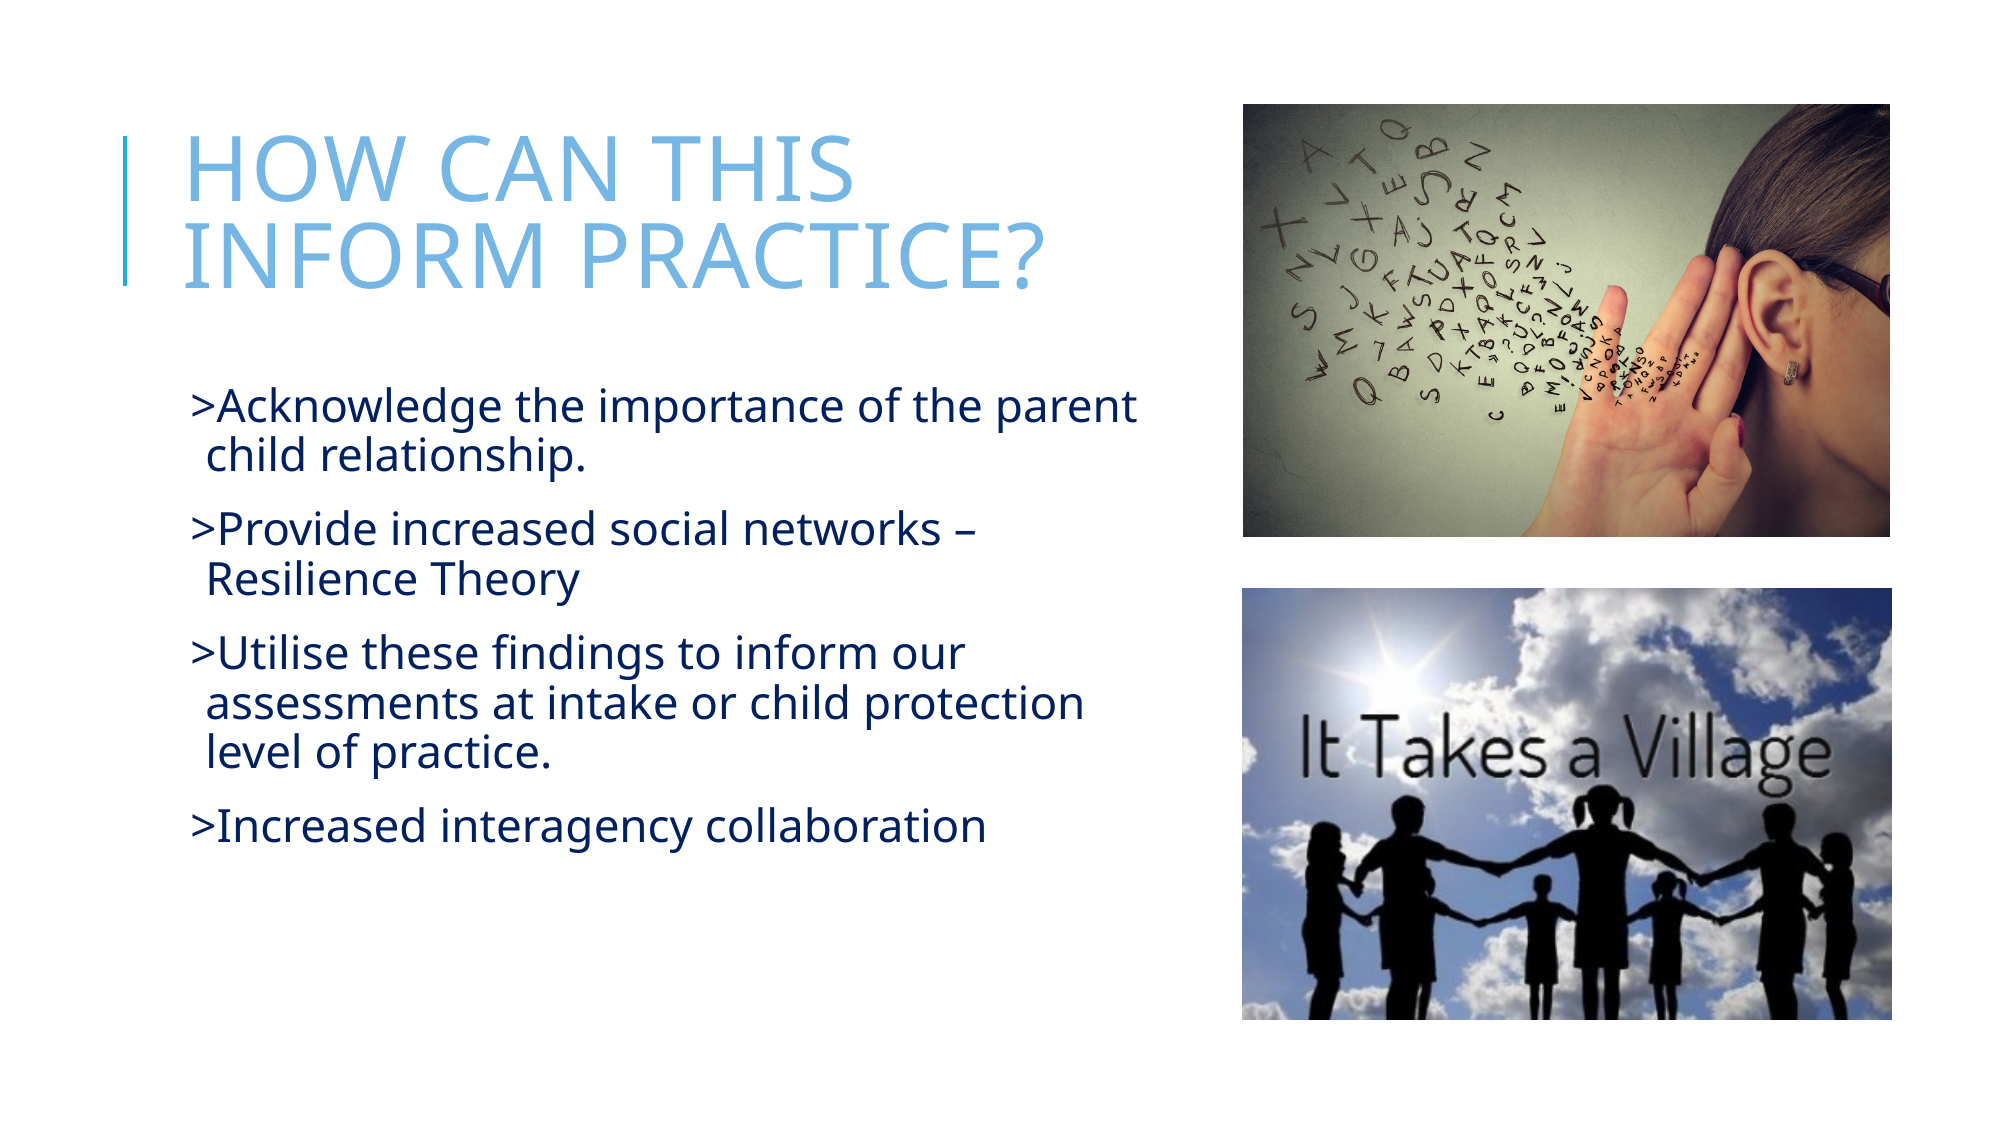

# How can this inform Practice?
>Acknowledge the importance of the parent child relationship.
>Provide increased social networks – Resilience Theory
>Utilise these findings to inform our assessments at intake or child protection level of practice.
>Increased interagency collaboration